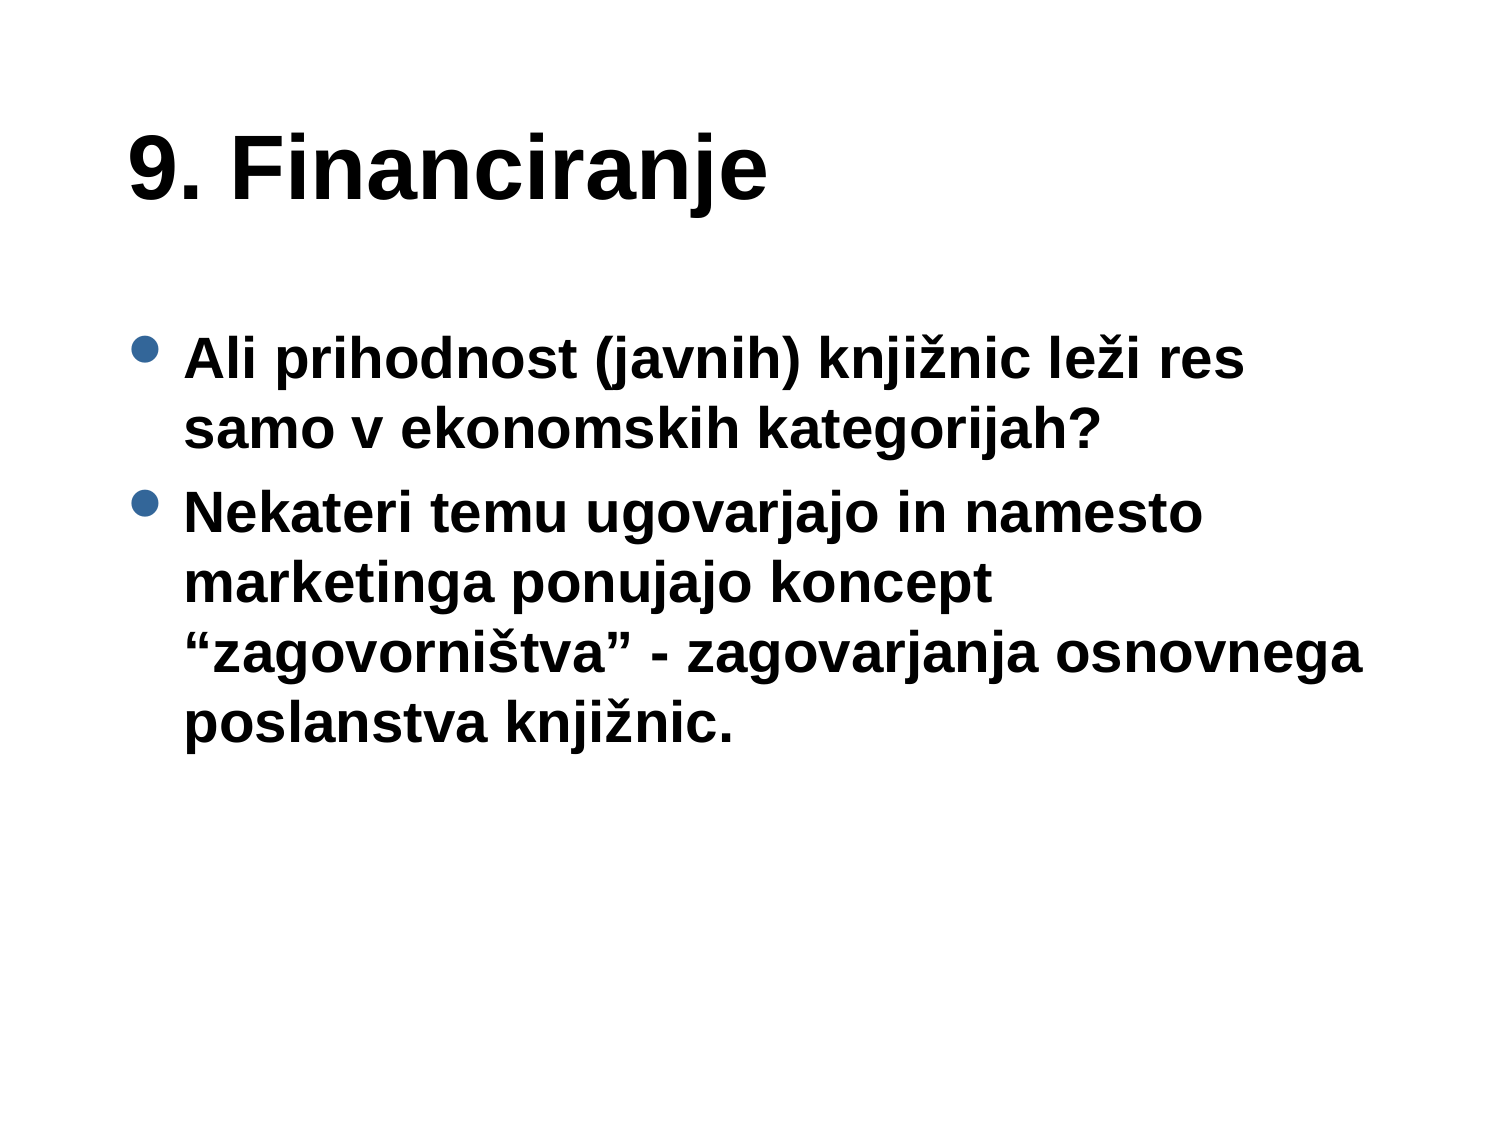

# 9. Financiranje
Ali prihodnost (javnih) knjižnic leži res samo v ekonomskih kategorijah?
Nekateri temu ugovarjajo in namesto marketinga ponujajo koncept “zagovorništva” - zagovarjanja osnovnega poslanstva knjižnic.